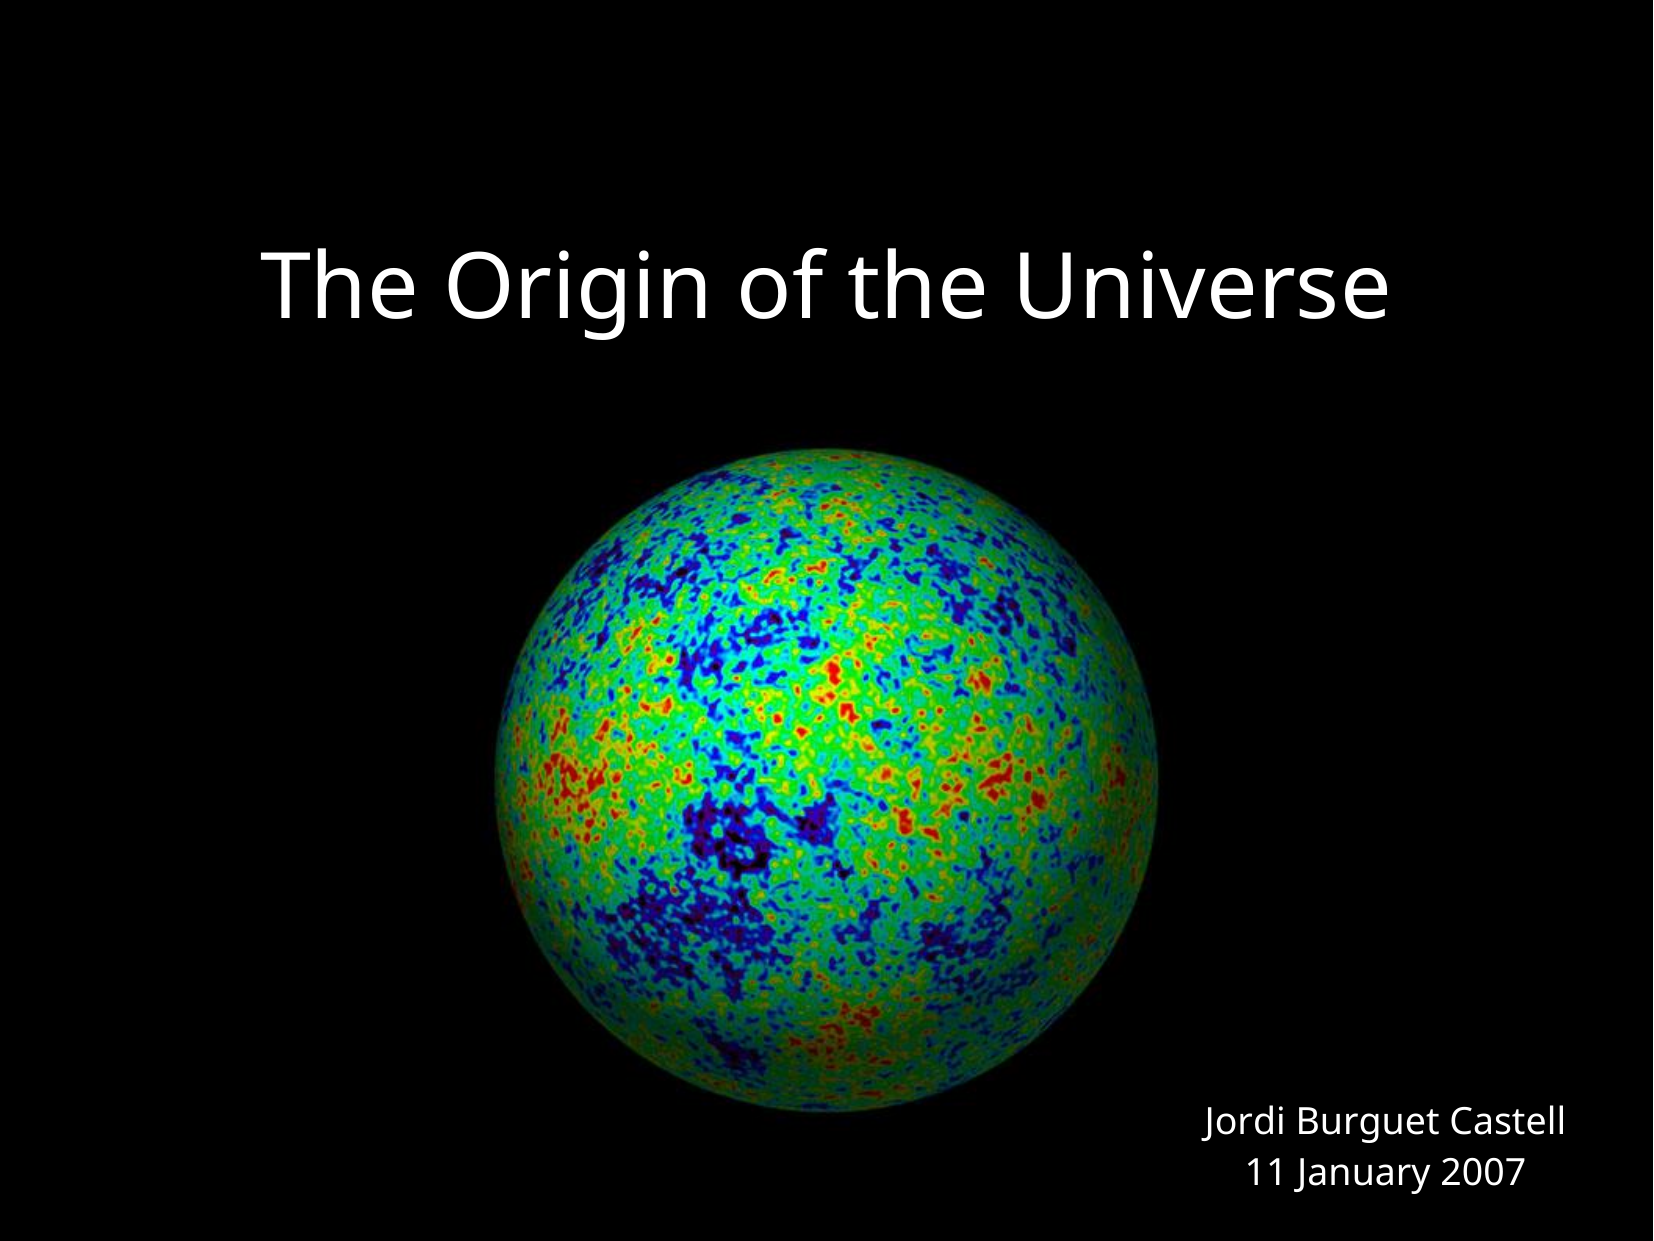

# The Origin of the Universe
Jordi Burguet Castell
11 January 2007